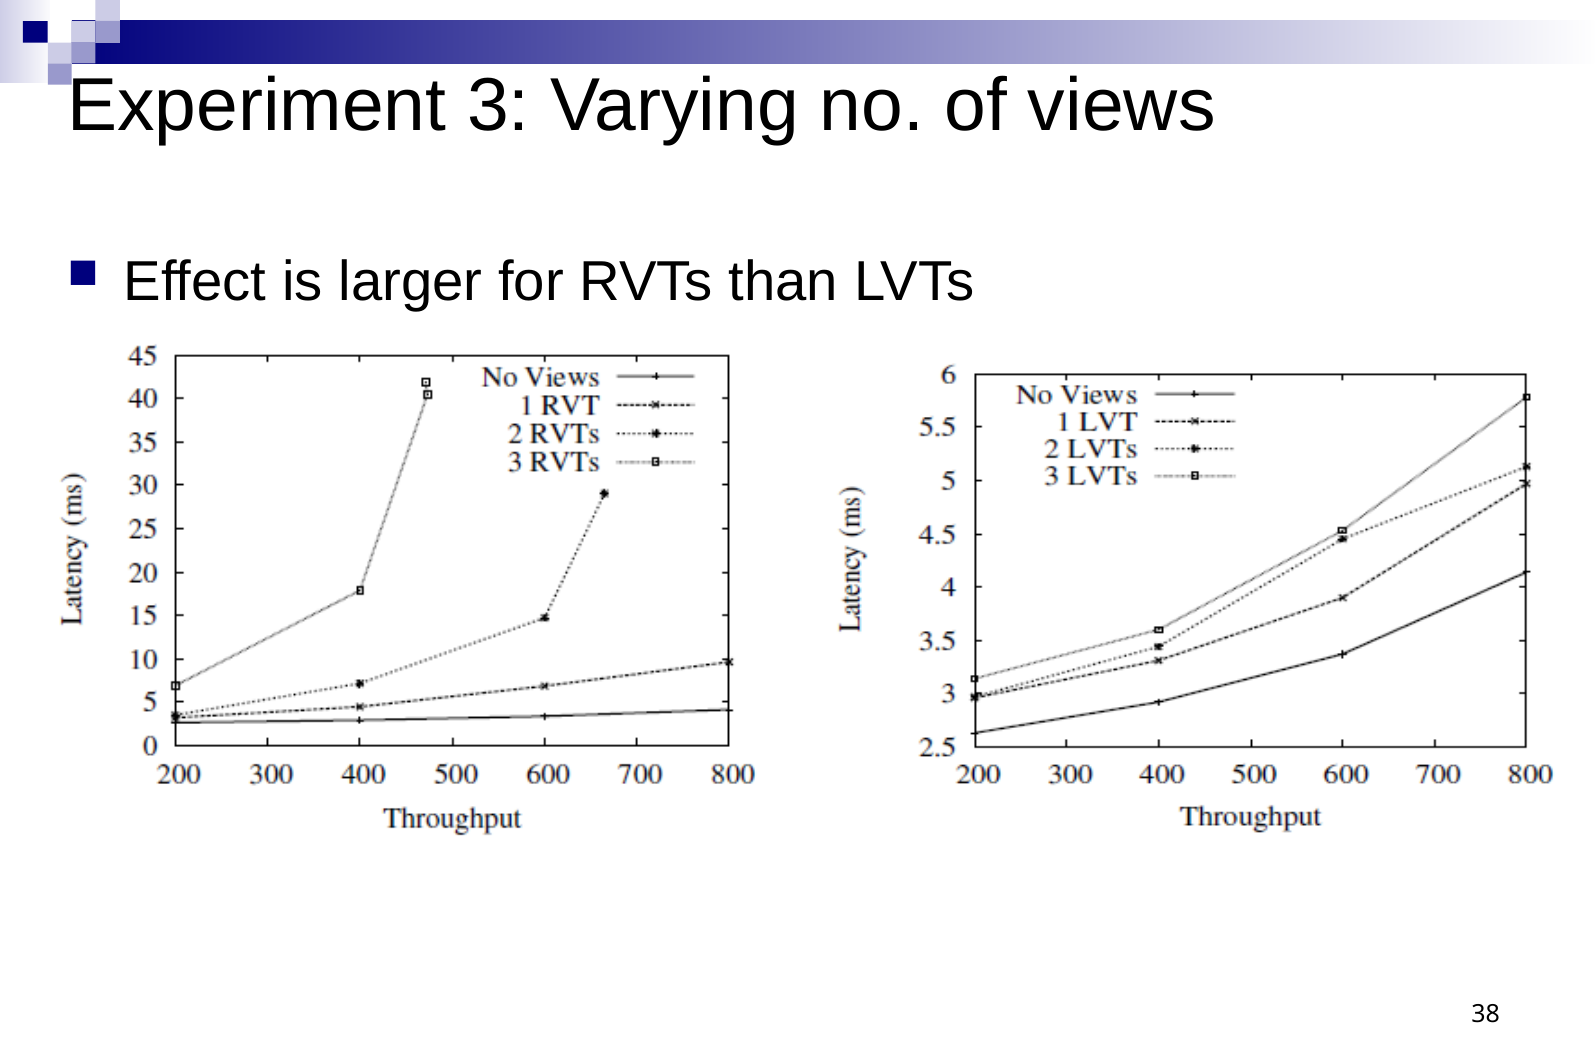

# Experiment 3: Varying no. of views
Effect is larger for RVTs than LVTs
38